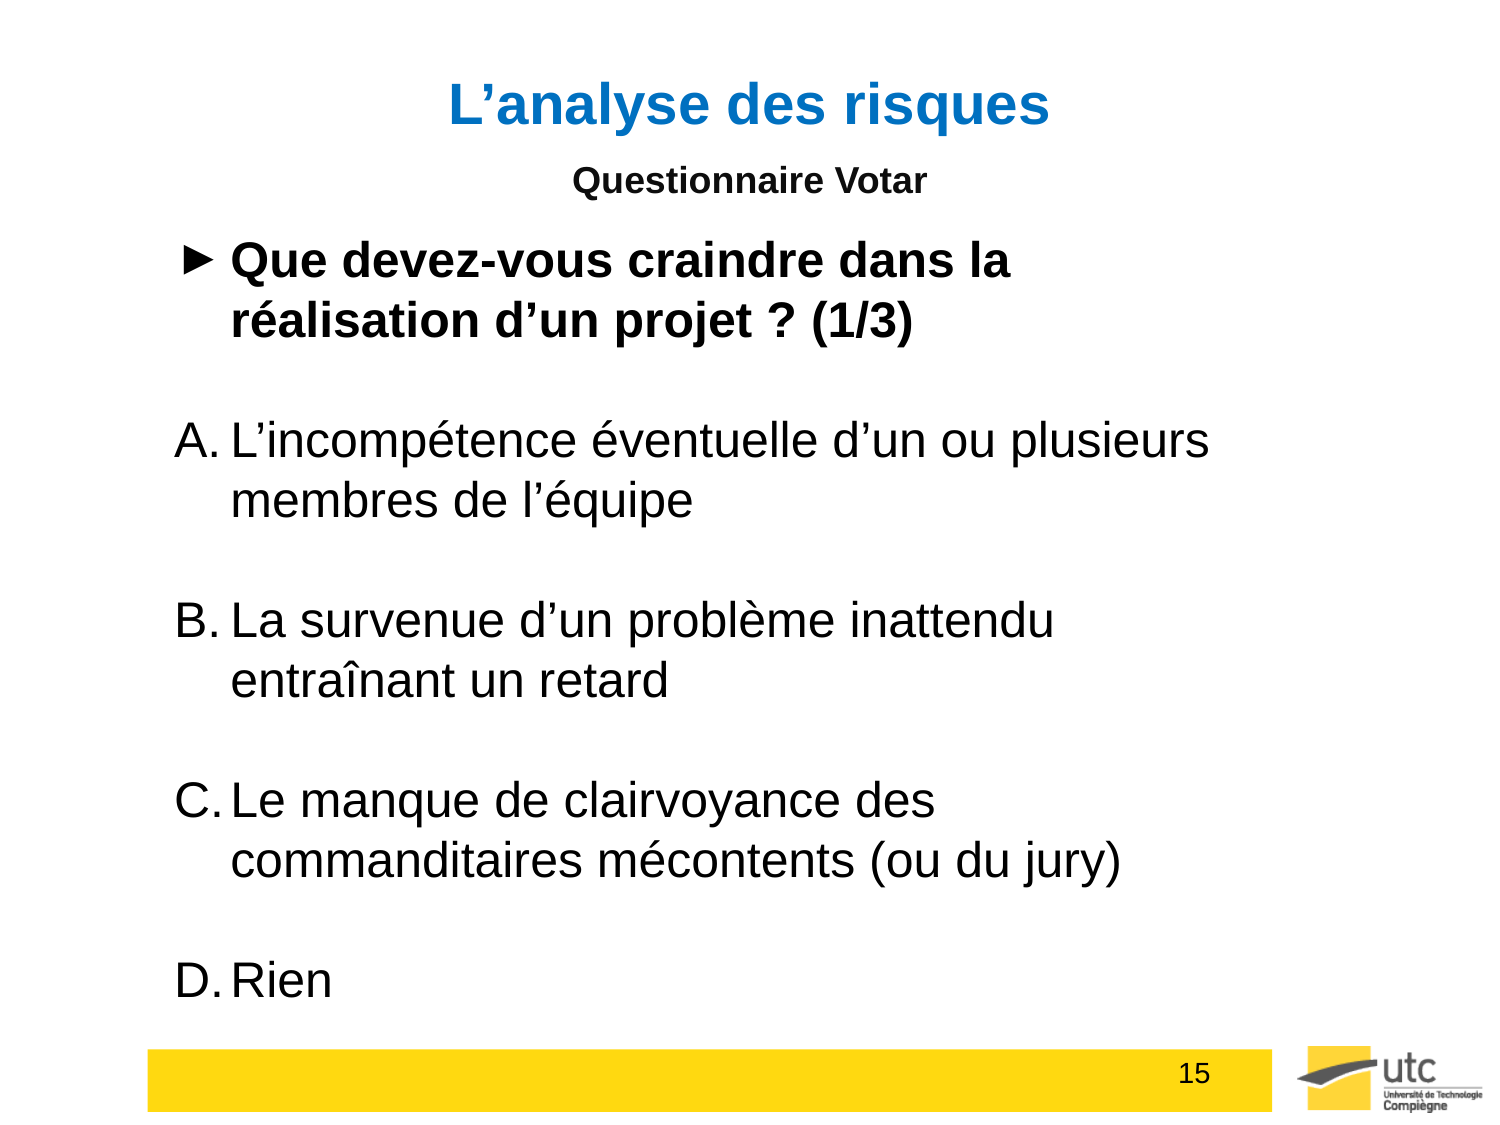

L’analyse des risques
Questionnaire Votar
Que devez-vous craindre dans la réalisation d’un projet ? (1/3)
L’incompétence éventuelle d’un ou plusieurs membres de l’équipe
La survenue d’un problème inattendu entraînant un retard
Le manque de clairvoyance des commanditaires mécontents (ou du jury)
Rien